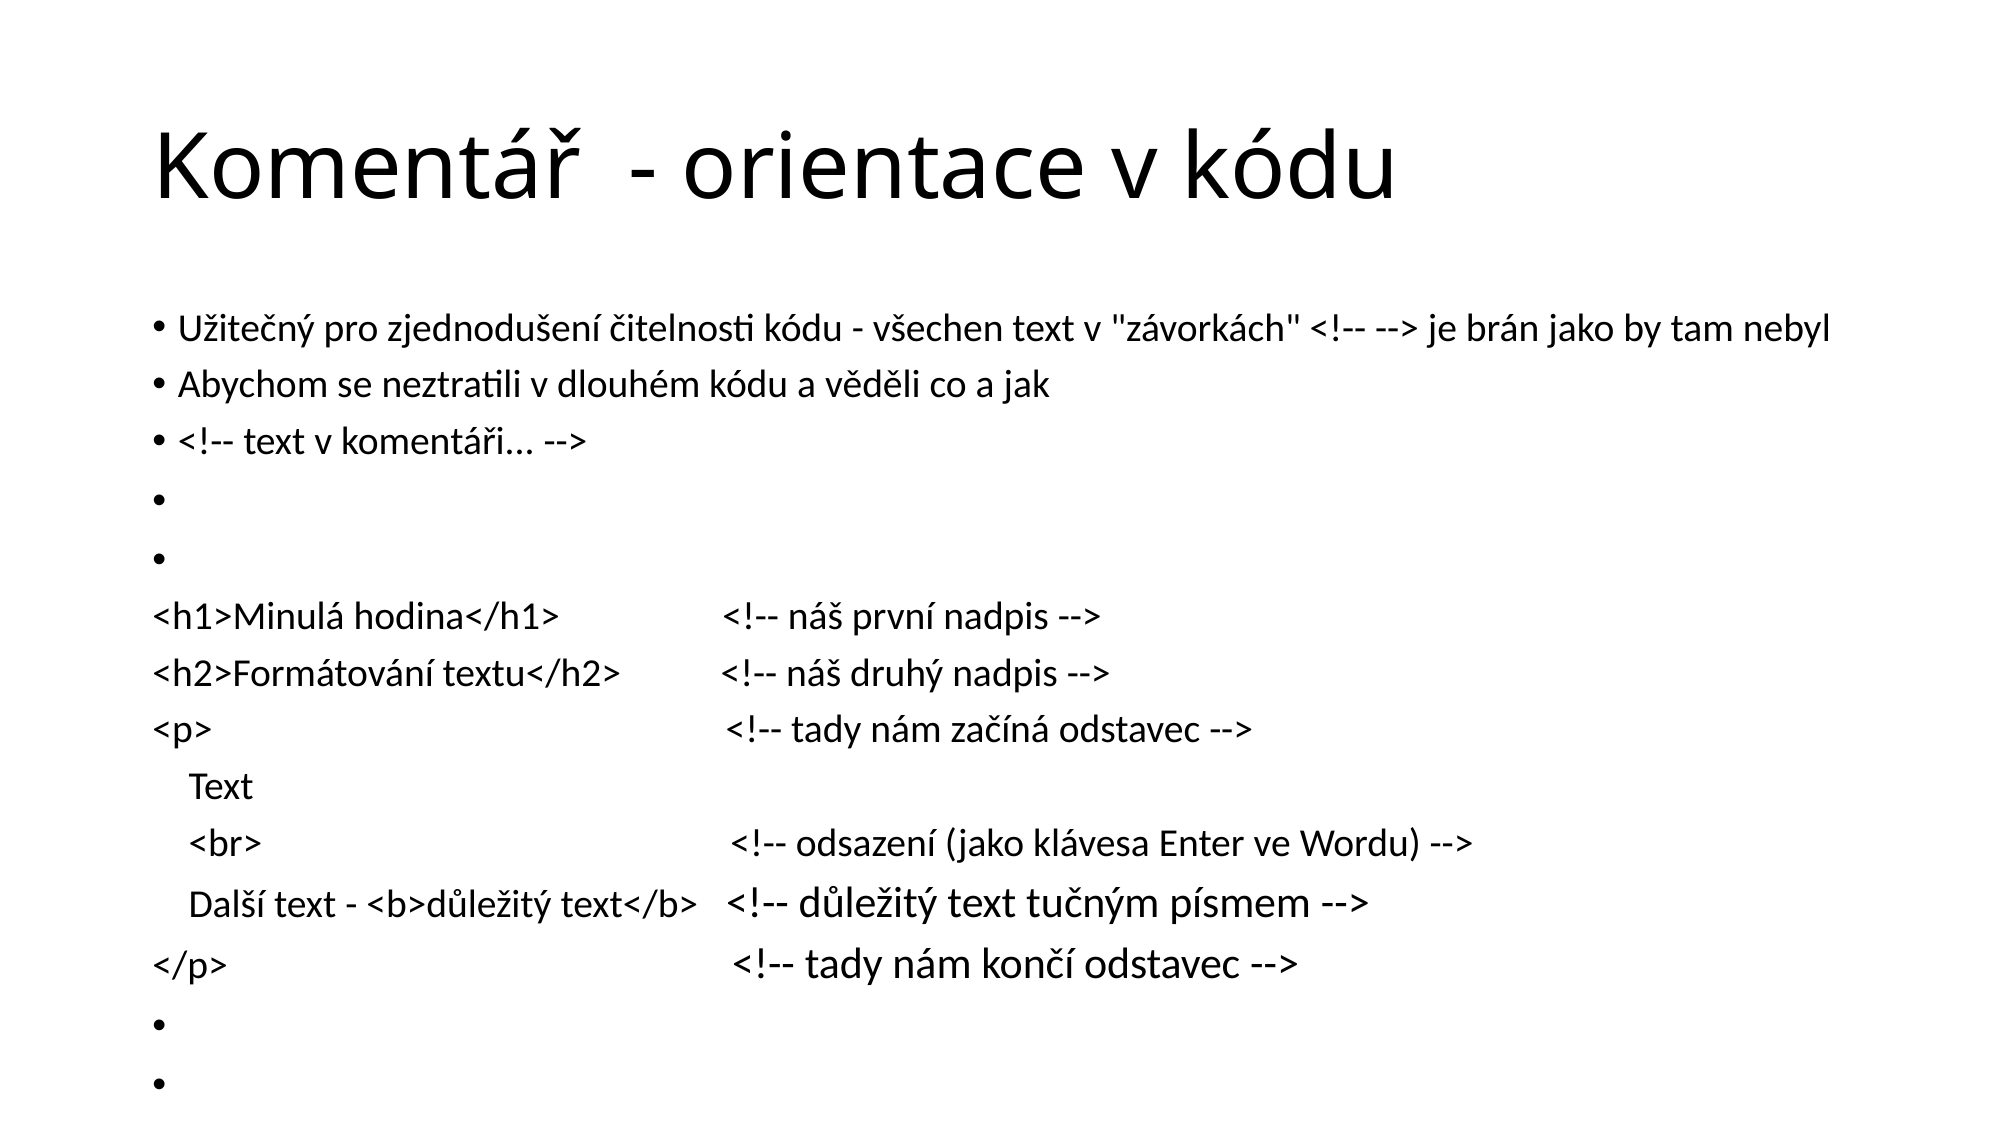

# Komentář  - orientace v kódu
Užitečný pro zjednodušení čitelnosti kódu - všechen text v "závorkách" <!-- --> je brán jako by tam nebyl
Abychom se neztratili v dlouhém kódu a věděli co a jak
<!-- text v komentáři... -->
<h1>Minulá hodina</h1>                  <!-- náš první nadpis -->
<h2>Formátování textu</h2>           <!-- náš druhý nadpis -->
<p>                                                         <!-- tady nám začíná odstavec -->
    Text
    <br>                                                    <!-- odsazení (jako klávesa Enter ve Wordu) -->
    Další text - <b>důležitý text</b>   <!-- důležitý text tučným písmem -->
</p>                                                        <!-- tady nám končí odstavec -->